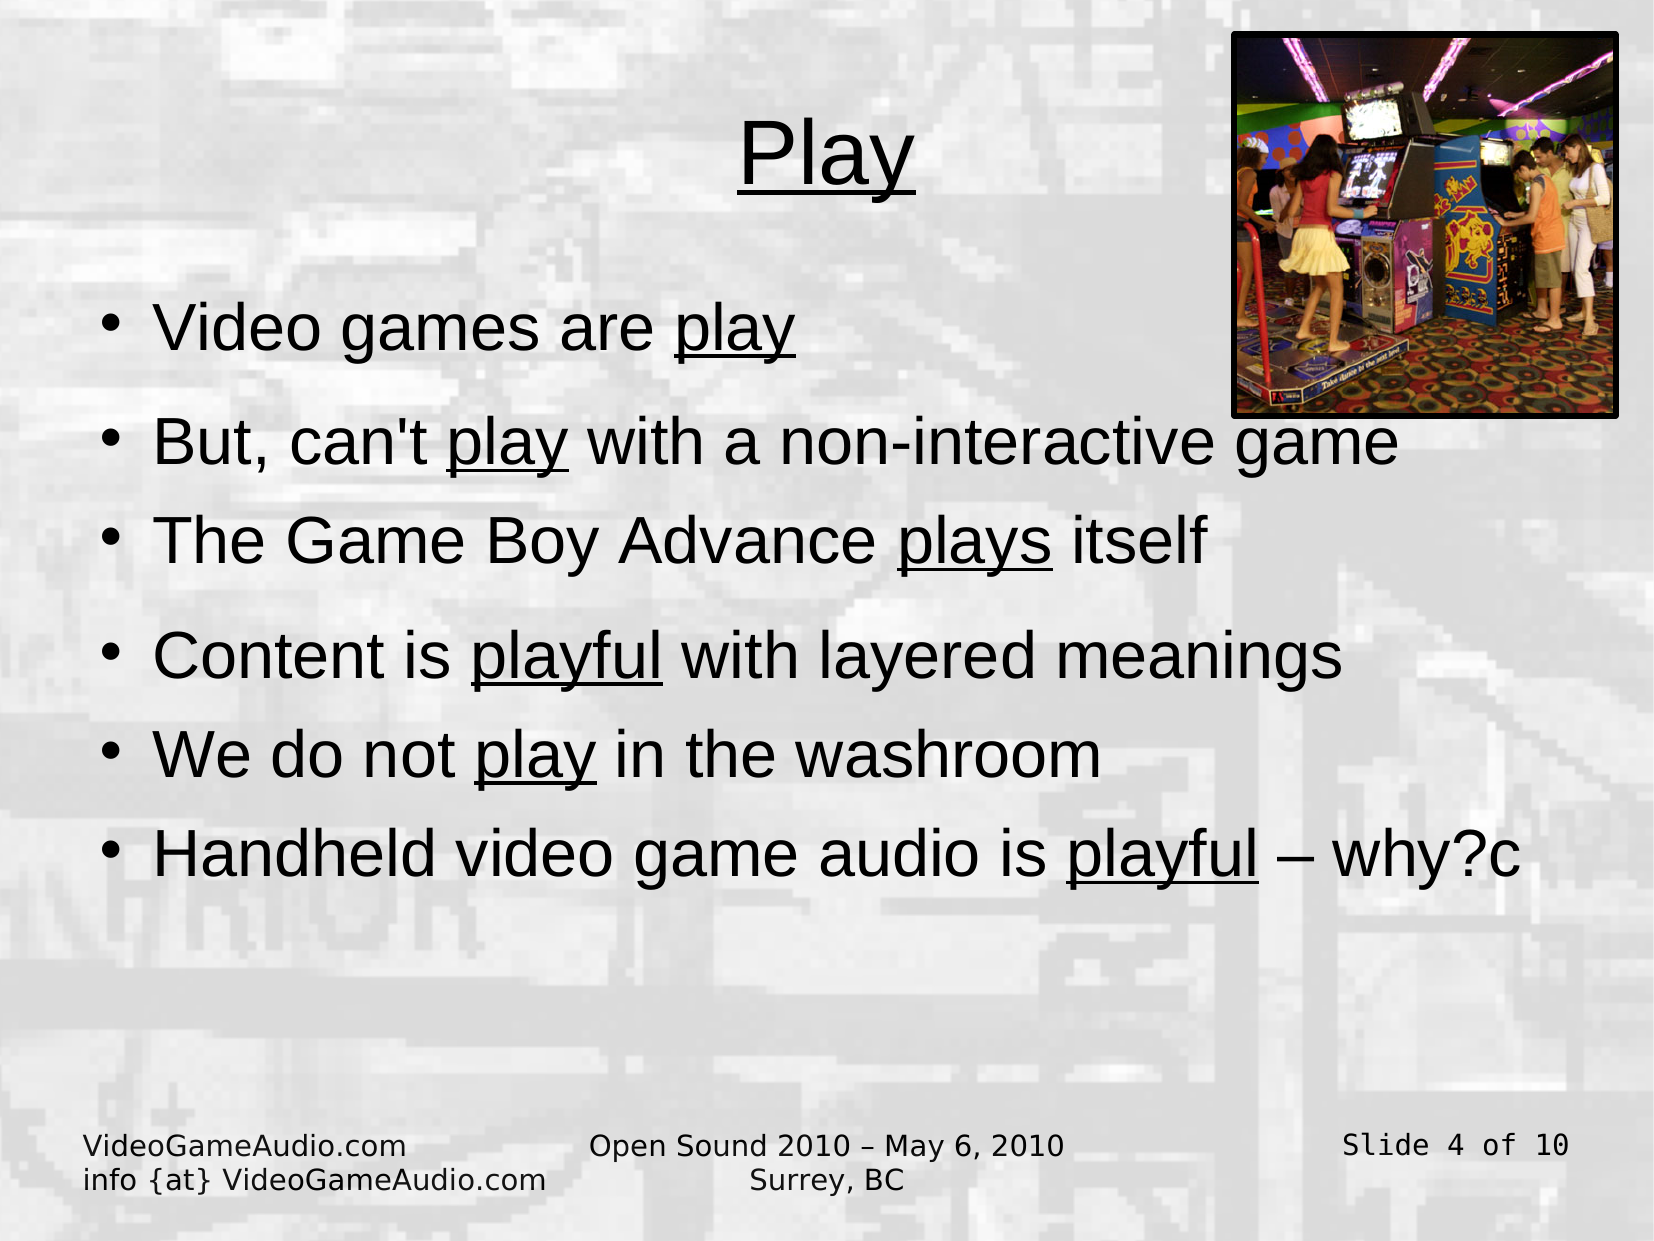

# Play
Video games are play
But, can't play with a non-interactive game
The Game Boy Advance plays itself
Content is playful with layered meanings
We do not play in the washroom
Handheld video game audio is playful – why?c
4